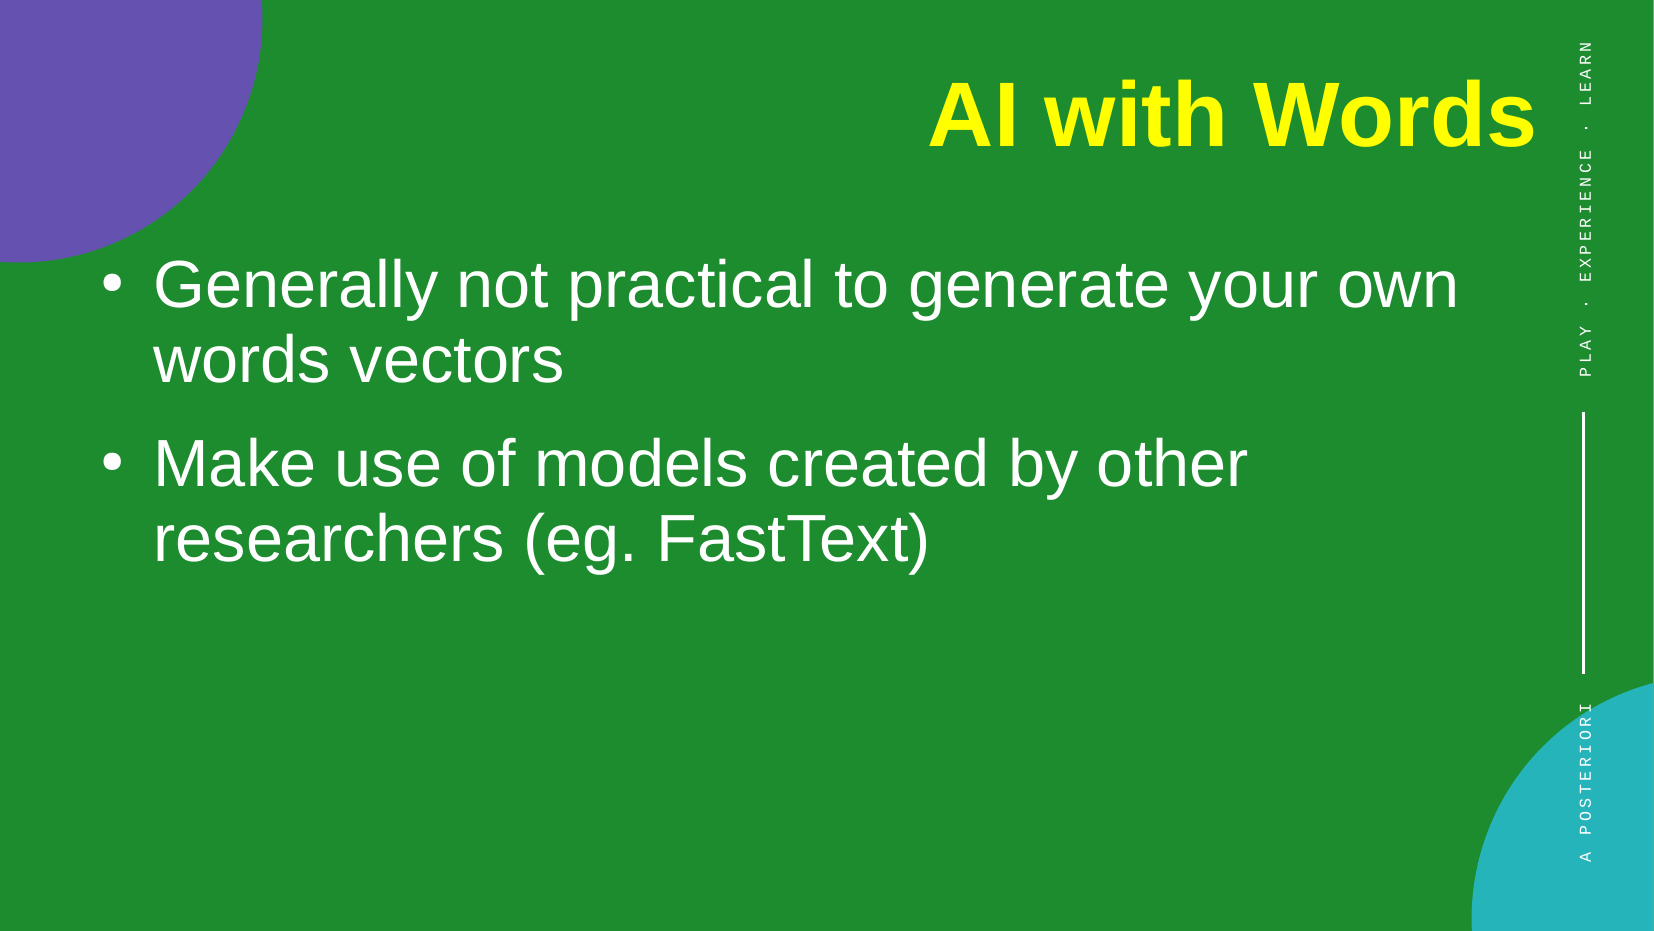

# AI with Words
Generally not practical to generate your own words vectors
Make use of models created by other researchers (eg. FastText)